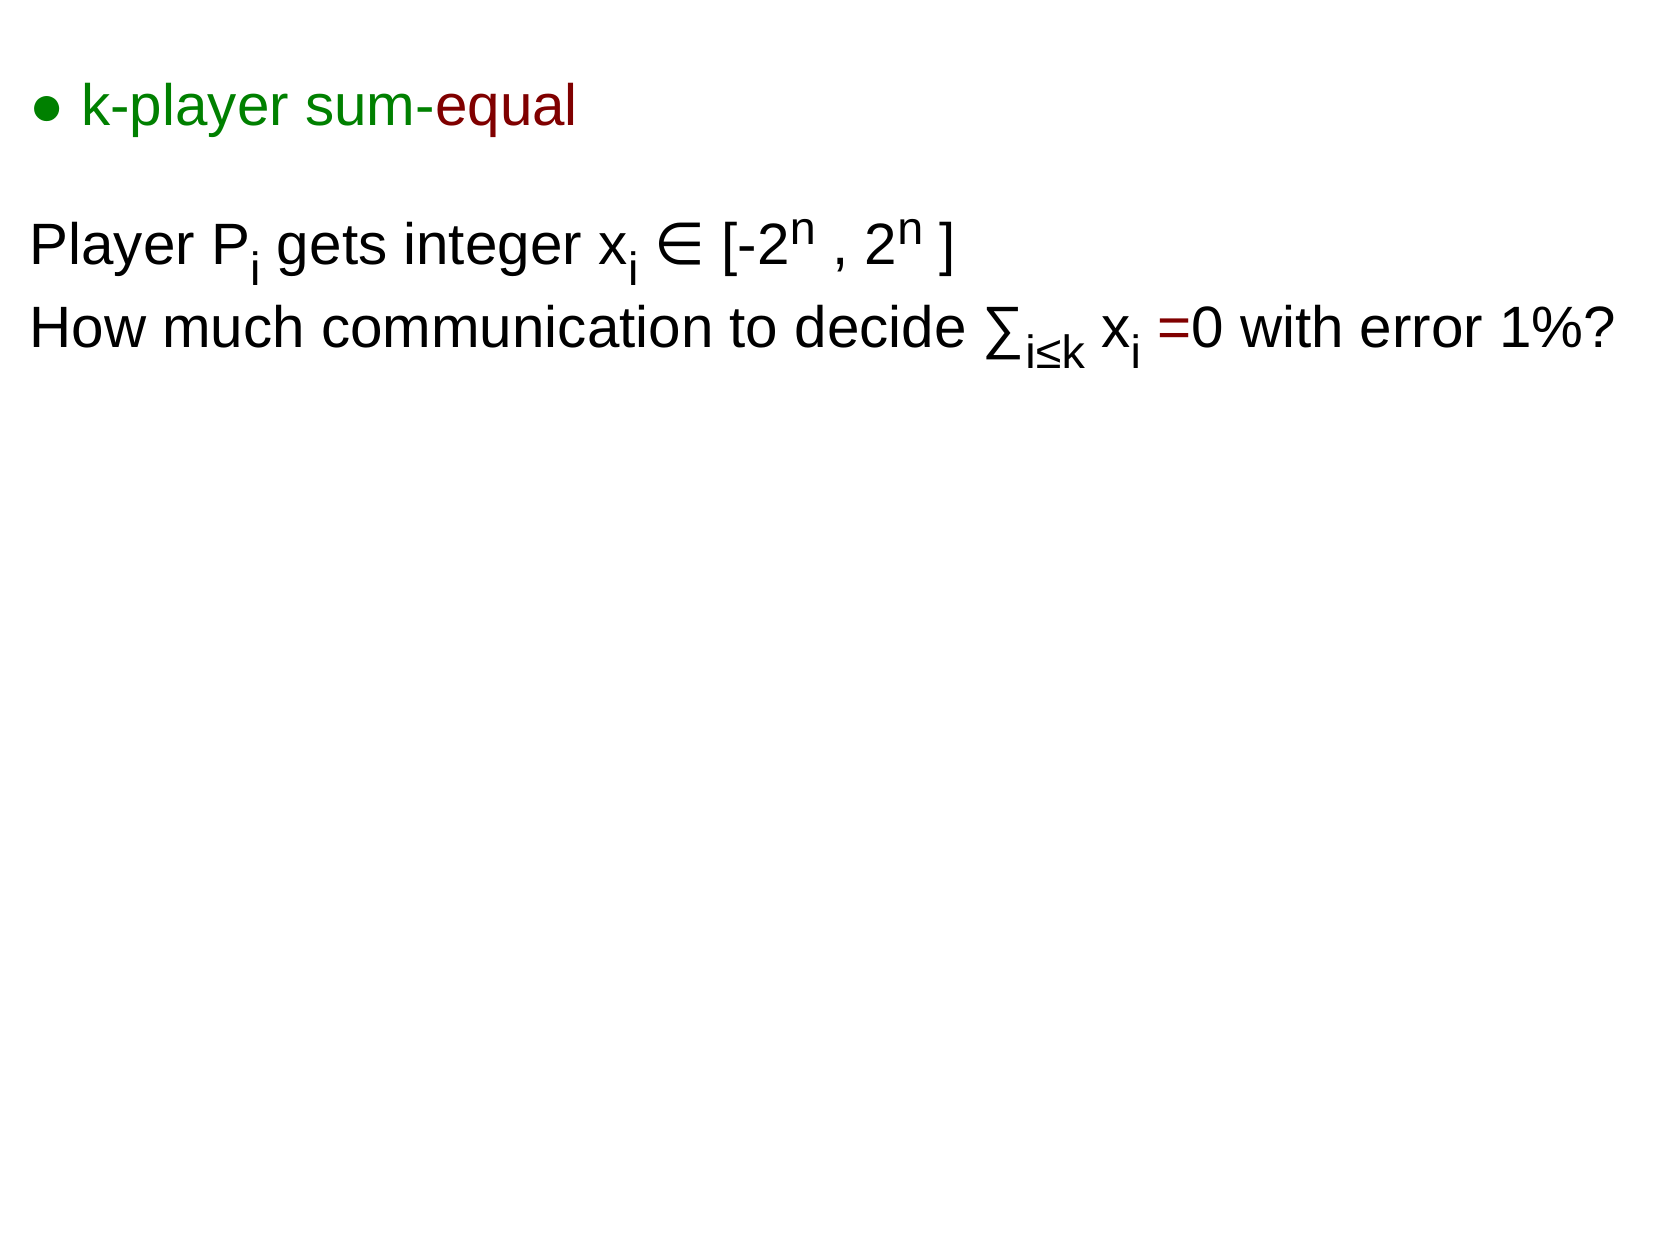

● k-player sum-equal
Player Pi gets integer xi ∈ [-2n , 2n ]
How much communication to decide ∑i≤k xi =0 with error 1%?
#